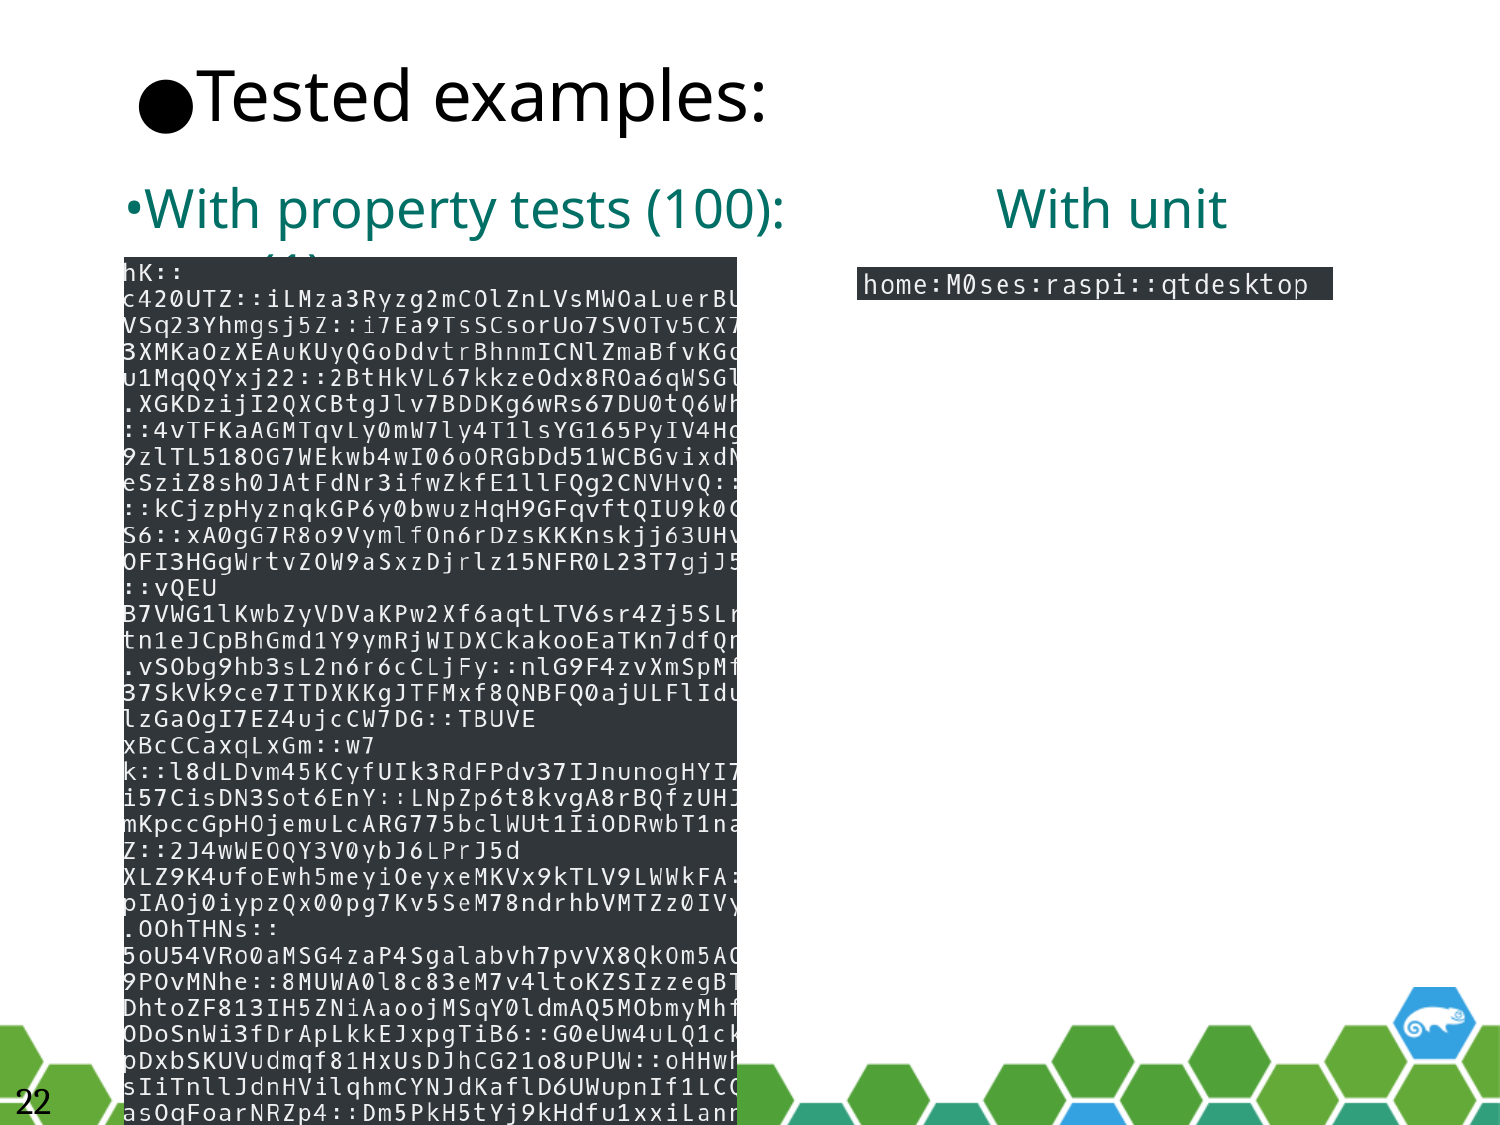

Tested examples:
With property tests (100): With unit tests (1):